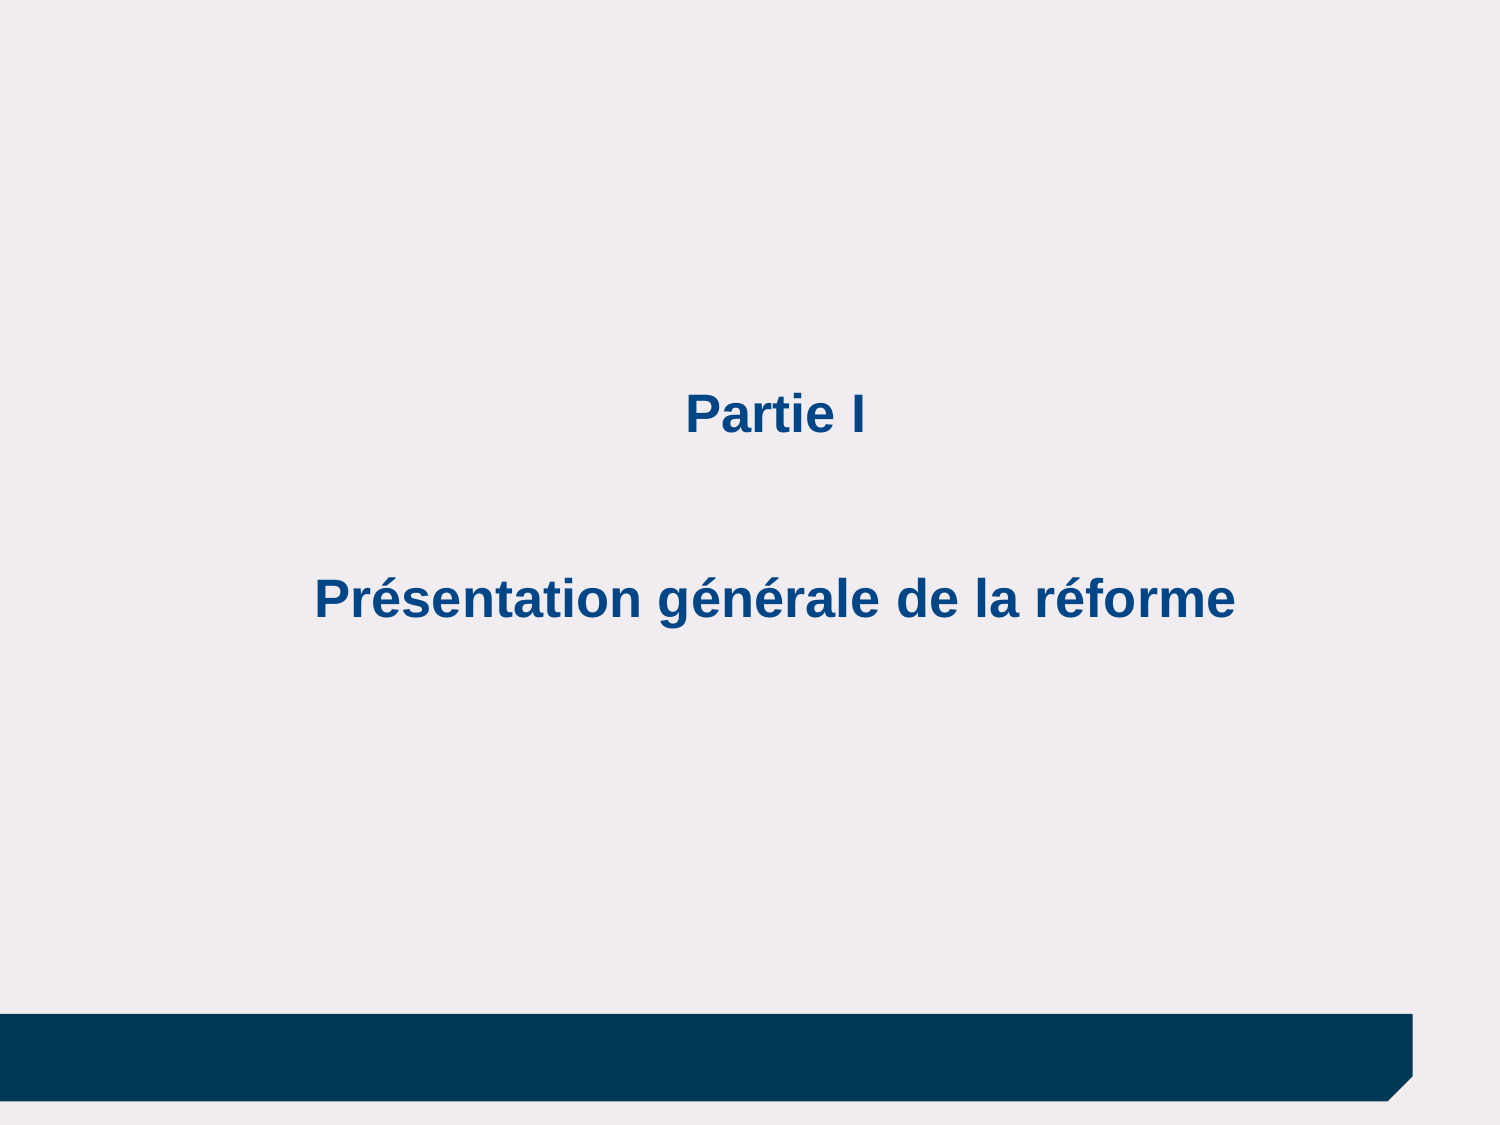

# Partie I Présentation générale de la réforme